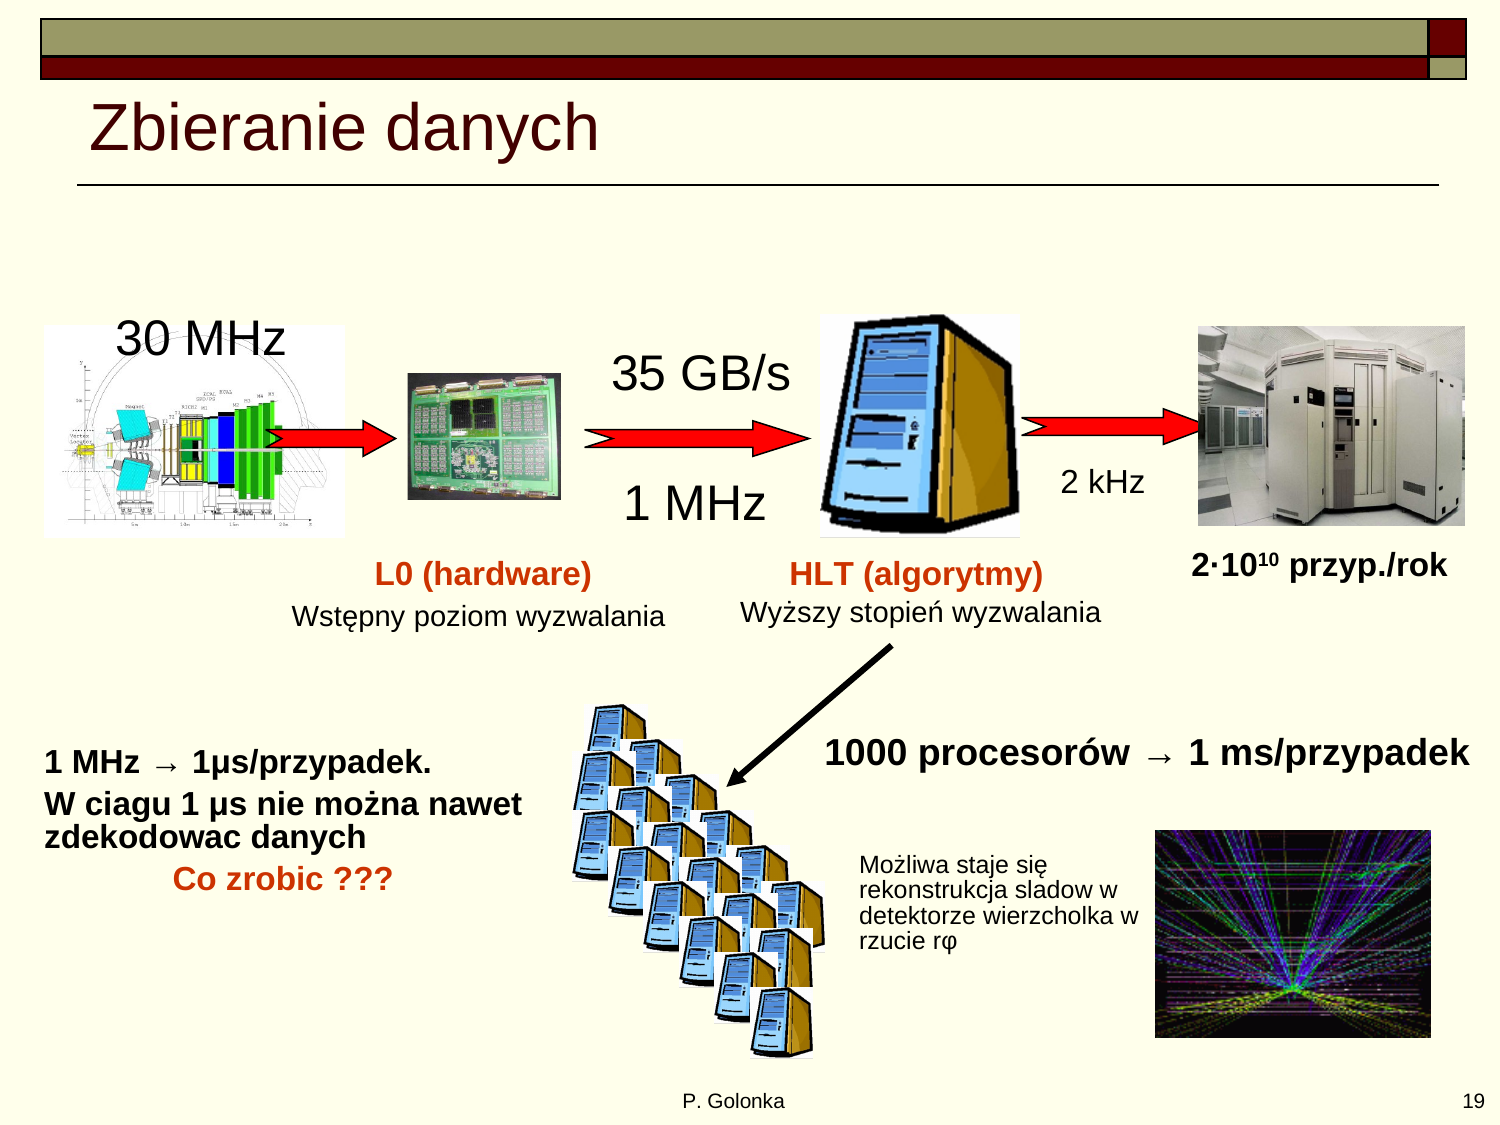

# Zbieranie danych
30 MHz
35 GB/s
2 kHz
1 MHz
2·1010 przyp./rok
L0 (hardware)
Wstępny poziom wyzwalania
HLT (algorytmy)
Wyższy stopień wyzwalania
1000 procesorów → 1 ms/przypadek
1 MHz → 1μs/przypadek.
W ciagu 1 μs nie można nawet zdekodowac danych
Co zrobic ???
Możliwa staje się rekonstrukcja sladow w detektorze wierzcholka w rzucie rφ
P. Golonka
19